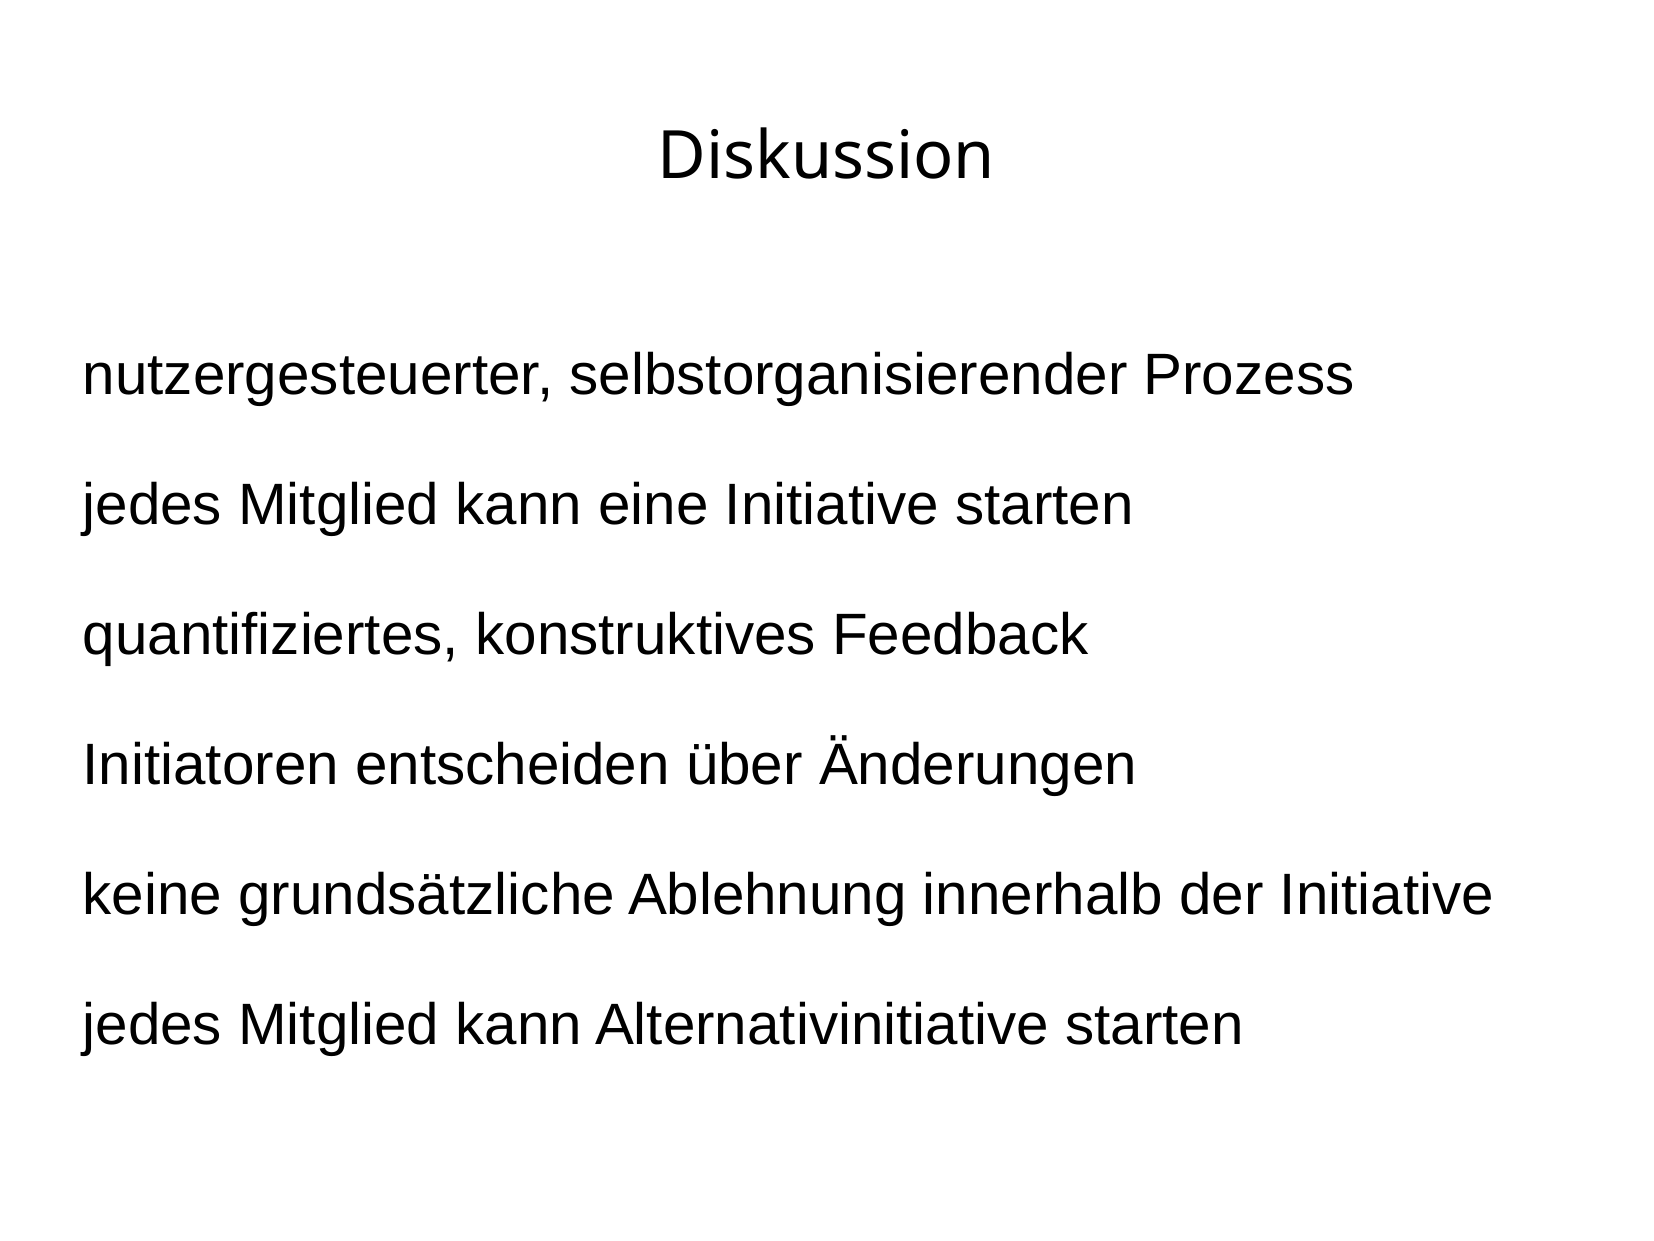

# Diskussion
nutzergesteuerter, selbstorganisierender Prozess
jedes Mitglied kann eine Initiative starten
quantifiziertes, konstruktives Feedback
Initiatoren entscheiden über Änderungen
keine grundsätzliche Ablehnung innerhalb der Initiative
jedes Mitglied kann Alternativinitiative starten